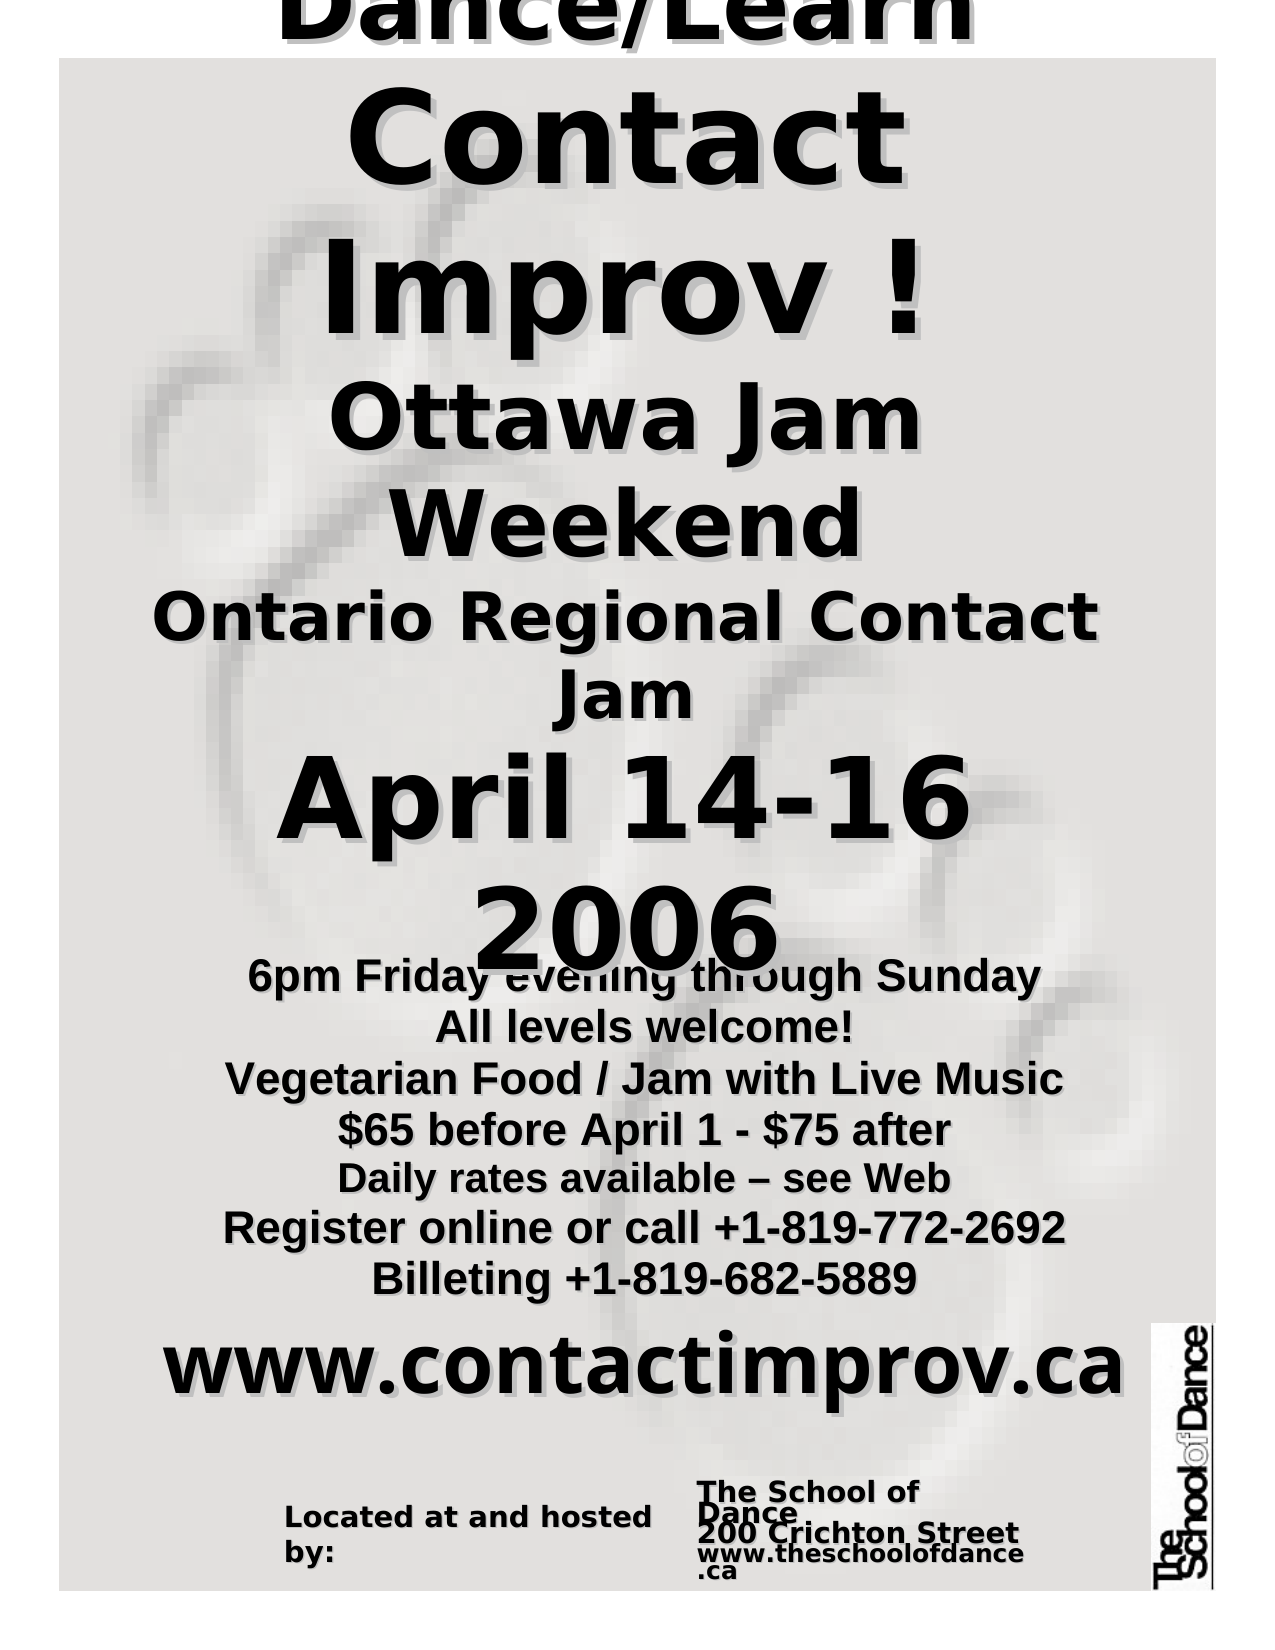

Dance/Learn
Contact Improv !
Ottawa Jam Weekend
Ontario Regional Contact Jam
April 14-16 2006
# 6pm Friday evening through Sunday All levels welcome! Vegetarian Food / Jam with Live Music $65 before April 1 - $75 after Daily rates available – see Web Register online or call +1-819-772-2692 Billeting +1-819-682-5889 www.contactimprov.ca
Located at and hosted by:
The School of Dance
200 Crichton Street
www.theschoolofdance.ca